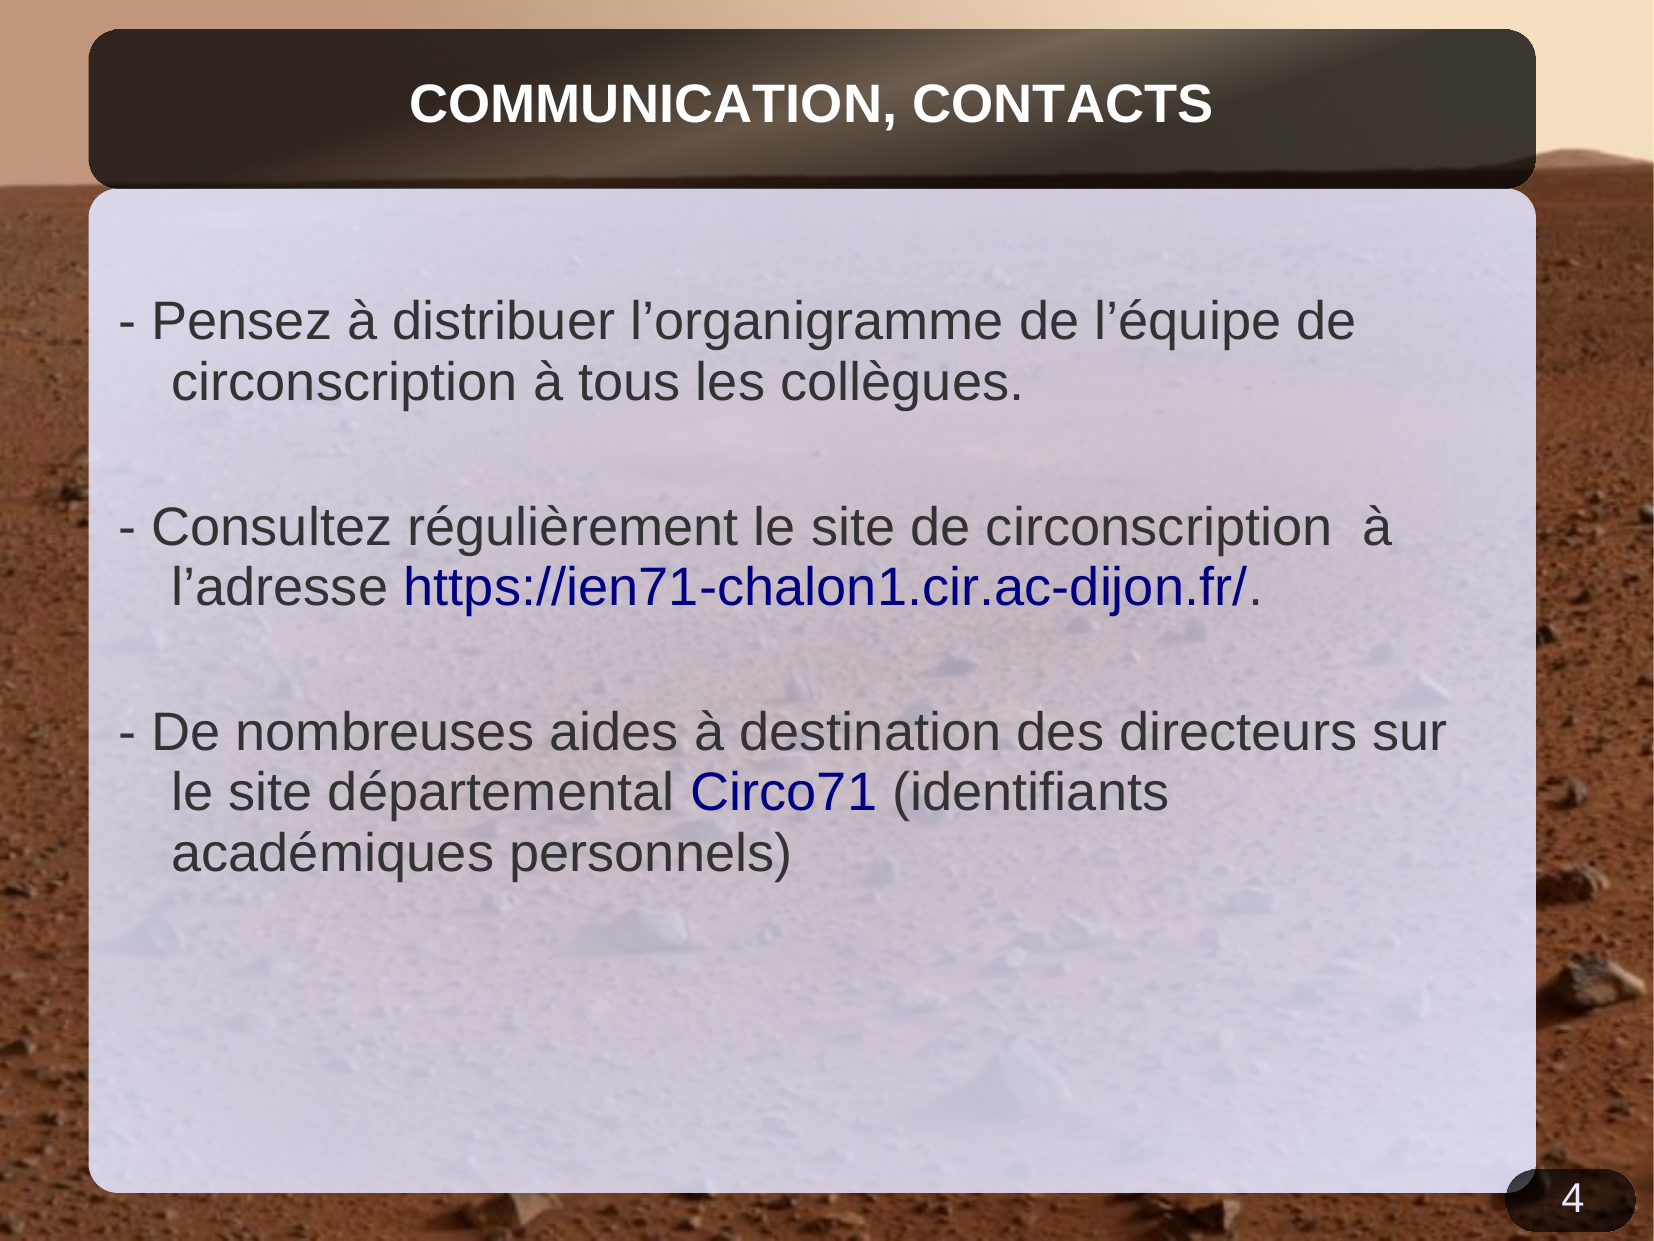

# COMMUNICATION, CONTACTS
- Pensez à distribuer l’organigramme de l’équipe de circonscription à tous les collègues.
- Consultez régulièrement le site de circonscription à l’adresse https://ien71-chalon1.cir.ac-dijon.fr/.
- De nombreuses aides à destination des directeurs sur le site départemental Circo71 (identifiants académiques personnels)